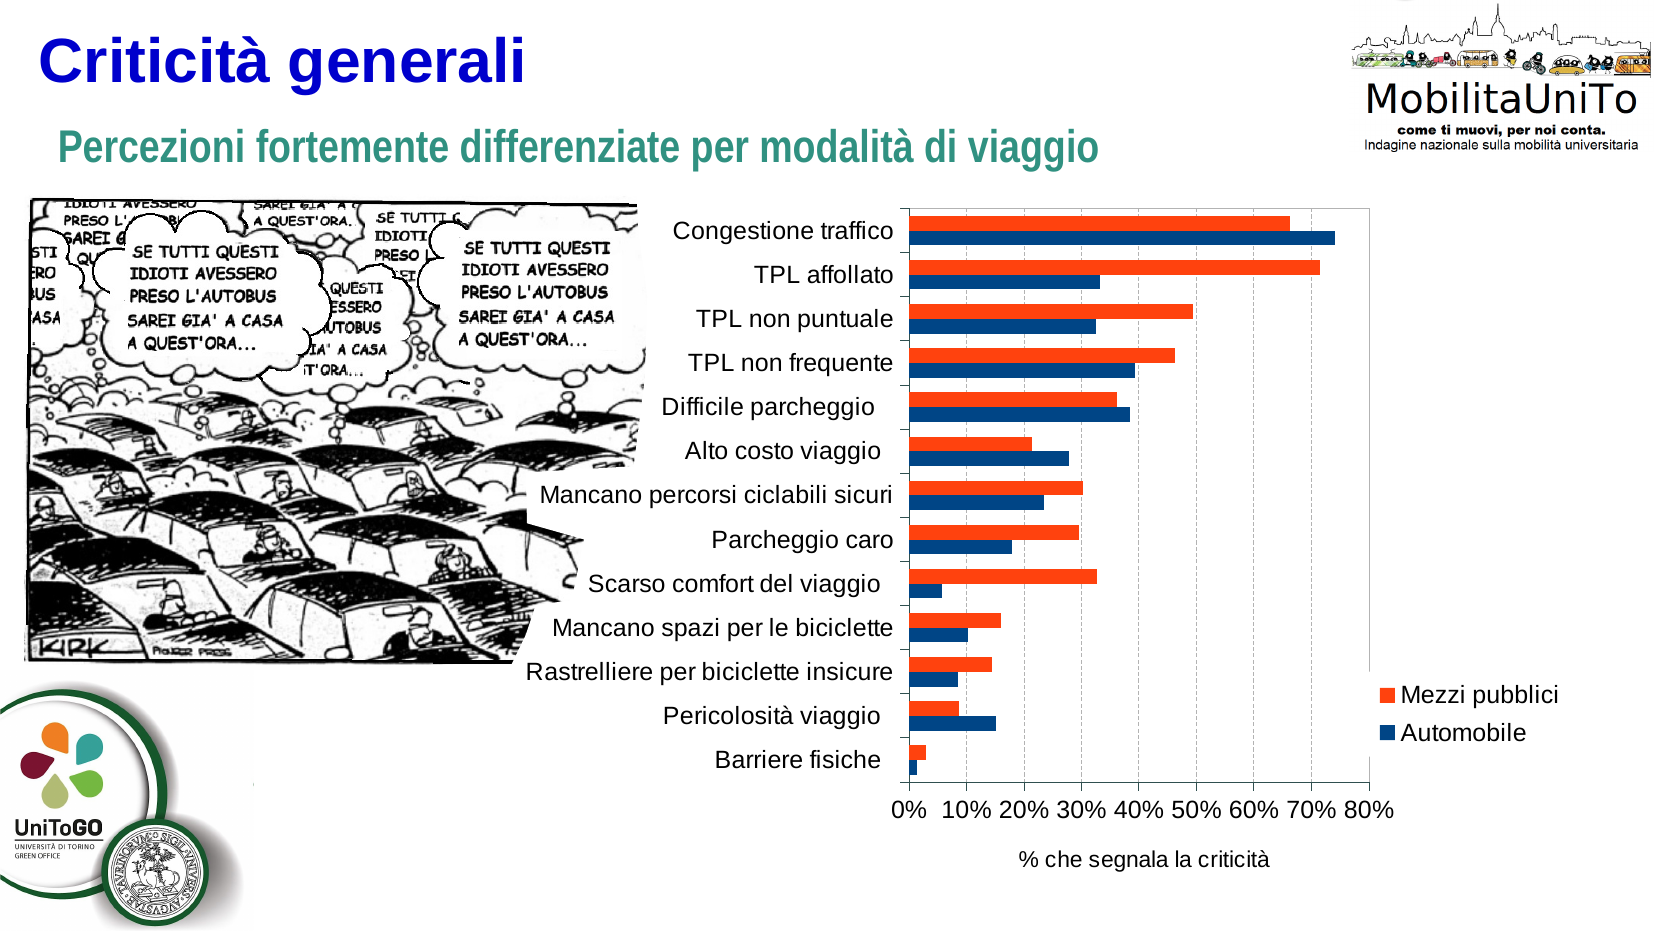

Criticità generali
Percezioni fortemente differenziate per modalità di viaggio
### Chart
| Category | Automobile | Mezzi pubblici |
|---|---|---|
| Barriere fisiche | 0.0140973169622556 | 0.0294840294840295 |
| Pericolosità viaggio | 0.151432469304229 | 0.0875070875070875 |
| Rastrelliere per biciclette insicure | 0.0845839017735336 | 0.144774144774145 |
| Mancano spazi per le biciclette | 0.102773988176444 | 0.159138159138159 |
| Scarso comfort del viaggio | 0.0572987721691678 | 0.326403326403326 |
| Parcheggio caro | 0.179172351068667 | 0.295596295596296 |
| Mancano percorsi ciclabili sicuri | 0.234652114597545 | 0.303534303534304 |
| Alto costo viaggio | 0.278308321964529 | 0.214704214704214 |
| Difficile parcheggio | 0.385175079581628 | 0.361746361746362 |
| TPL non frequente | 0.392451114142792 | 0.463428463428464 |
| TPL non puntuale | 0.325602546612096 | 0.493857493857495 |
| TPL affollato | 0.332423829013189 | 0.714231714231714 |
| Congestione traffico | 0.740791268758526 | 0.663390663390663 |